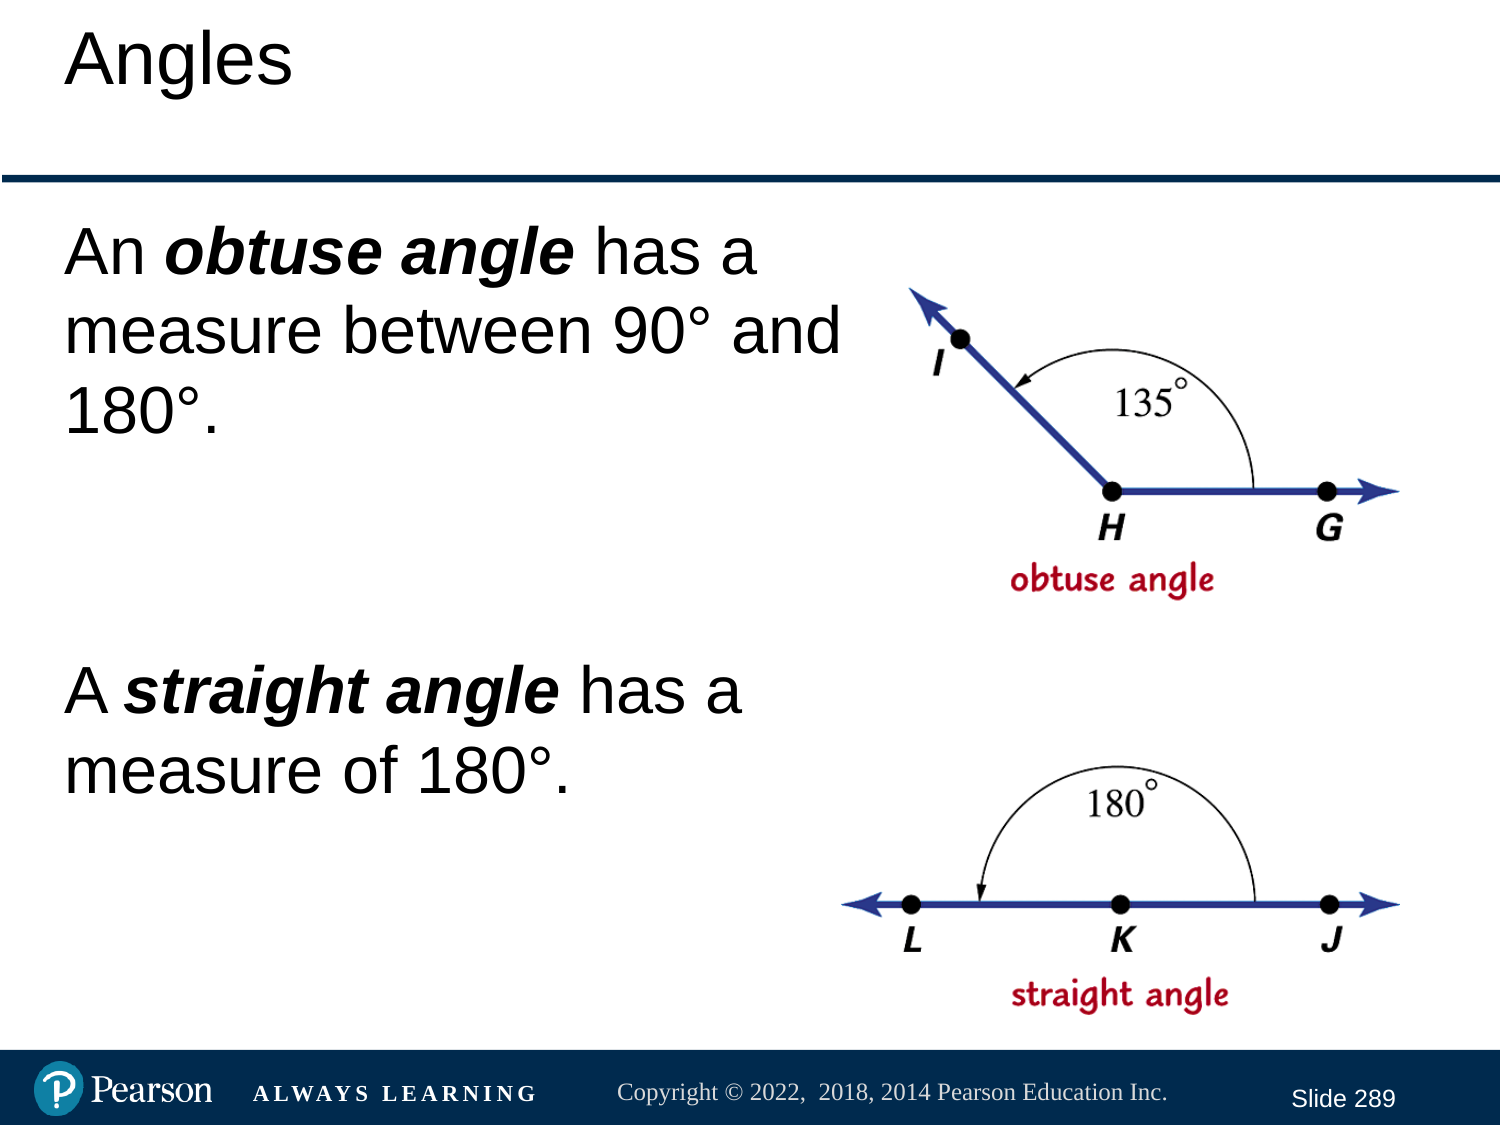

# Angles
An obtuse angle has a
measure between 90° and
180°.
A straight angle has a
measure of 180°.